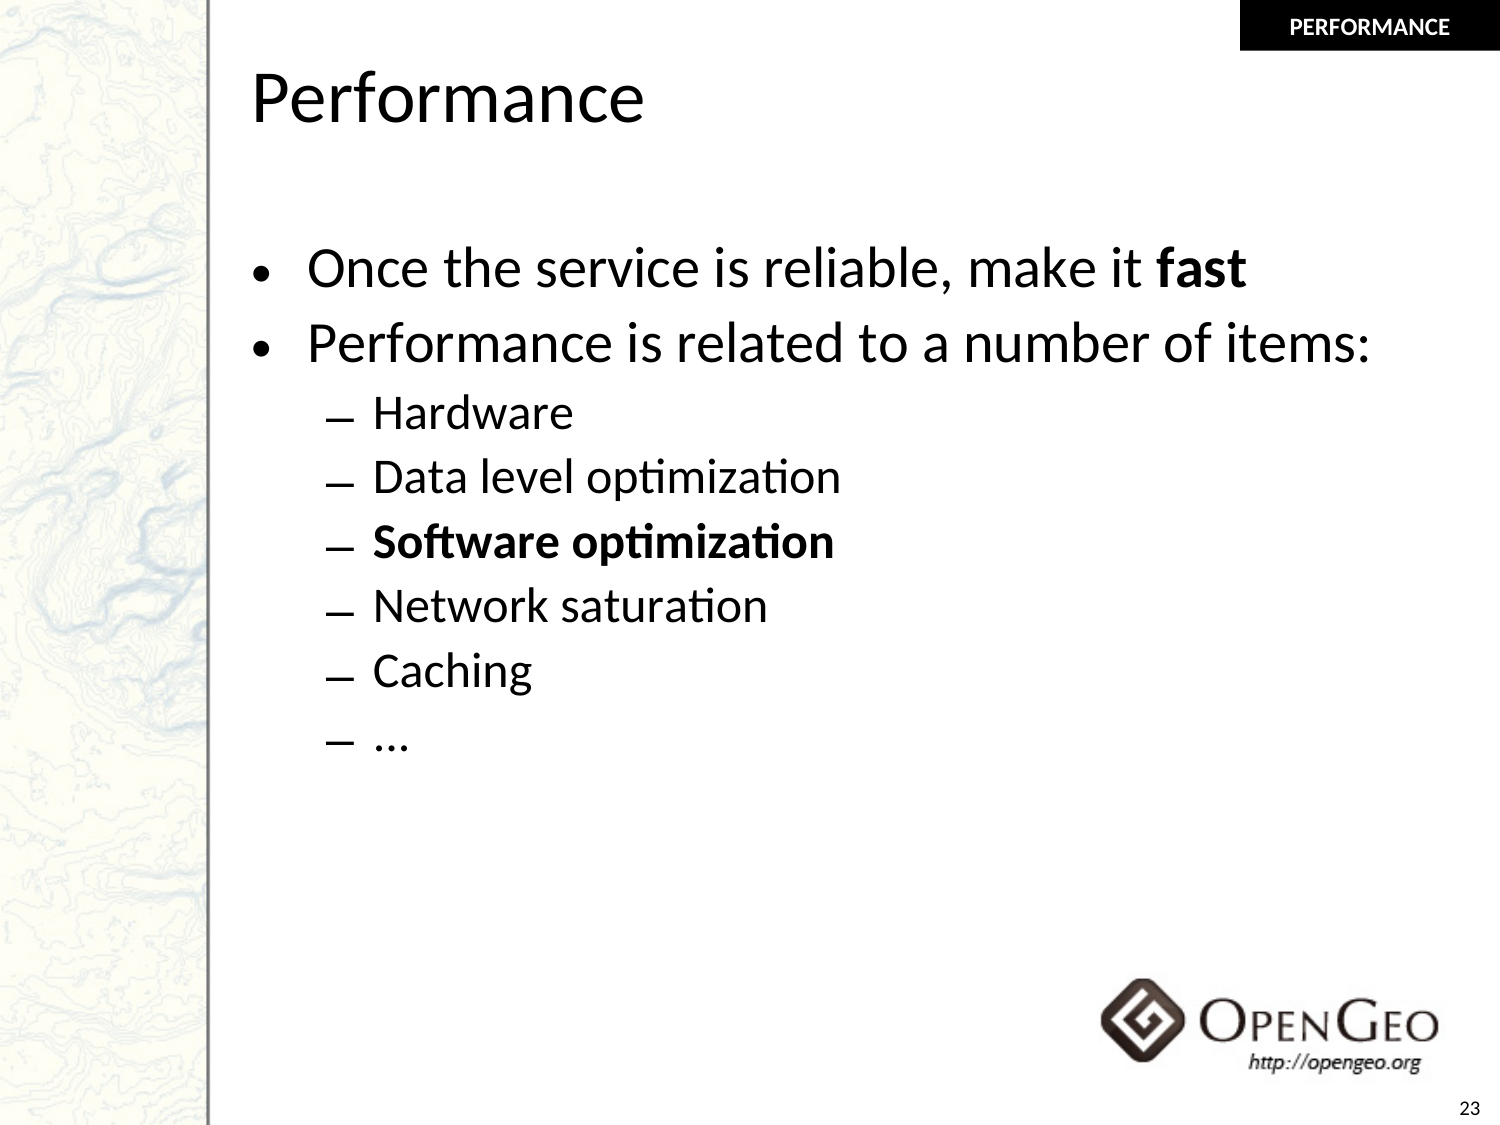

PERFORMANCE
# Performance
Once the service is reliable, make it fast
Performance is related to a number of items:
Hardware
Data level optimization
Software optimization
Network saturation
Caching
...